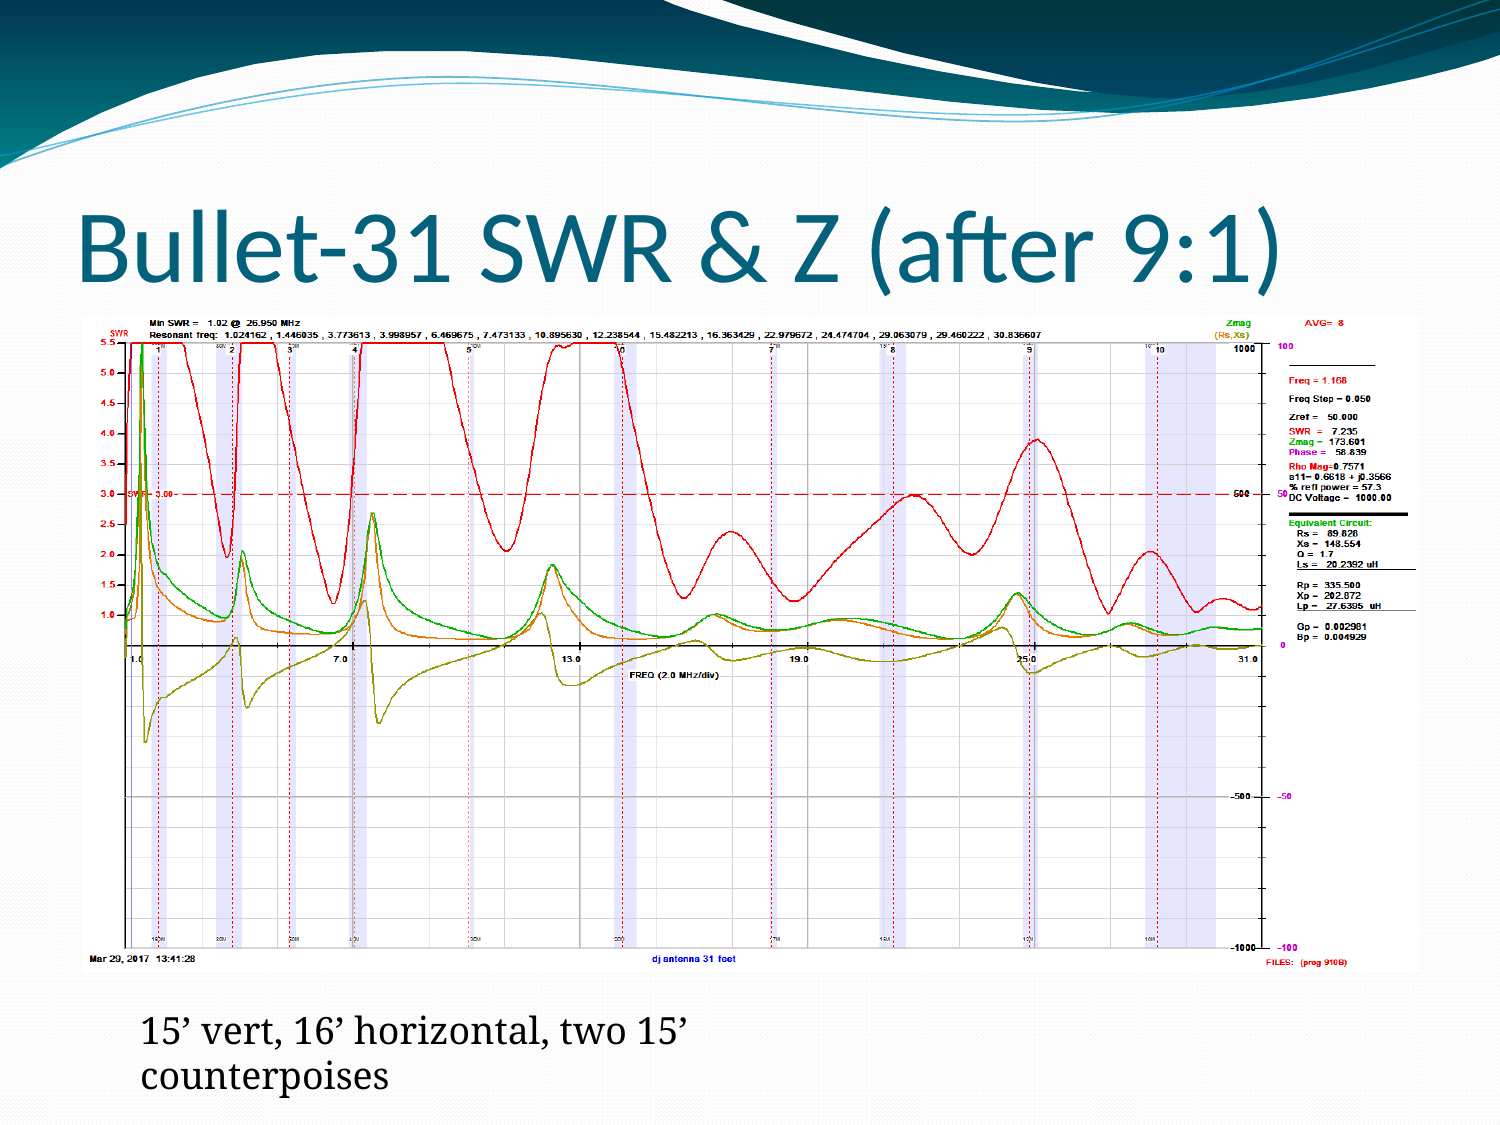

# Bullet-31 SWR & Z (after 9:1)
15’ vert, 16’ horizontal, two 15’ counterpoises